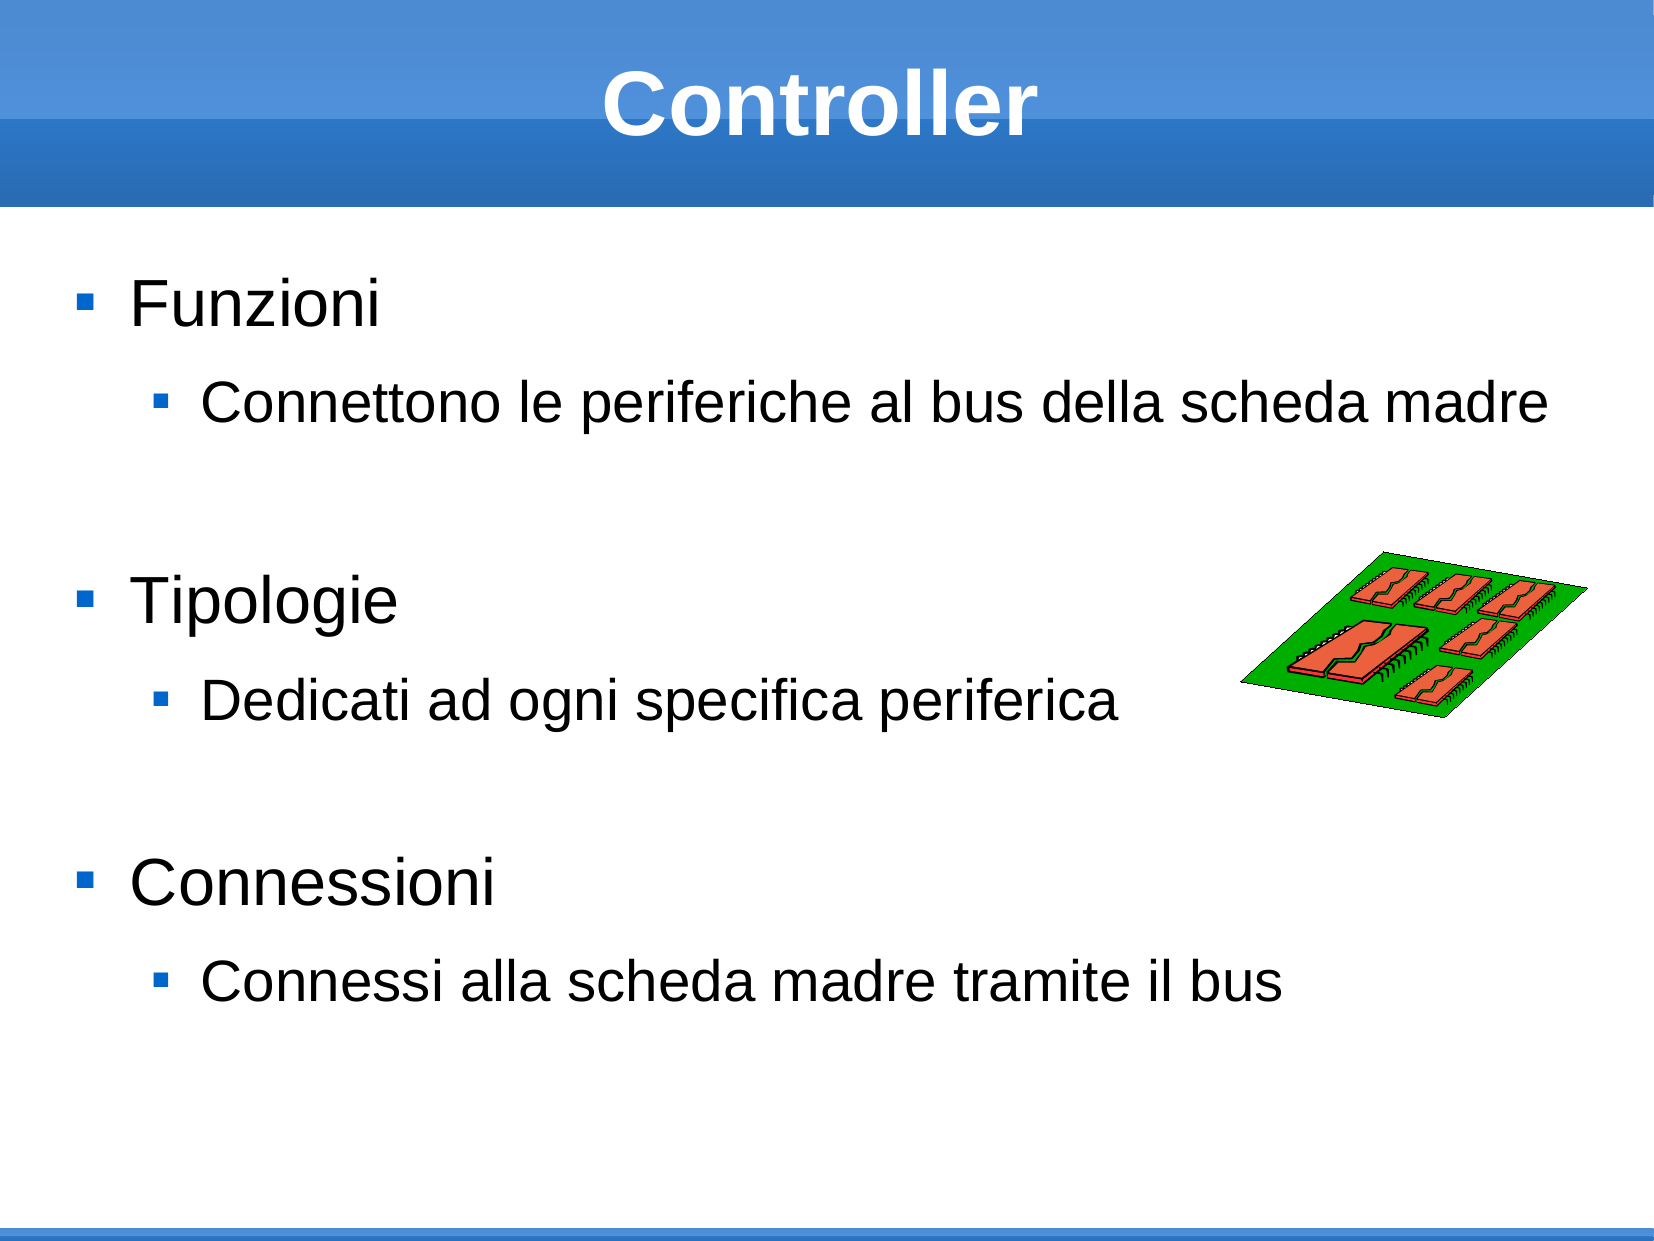

# Controller
Funzioni
Connettono le periferiche al bus della scheda madre
Tipologie
Dedicati ad ogni specifica periferica
Connessioni
Connessi alla scheda madre tramite il bus